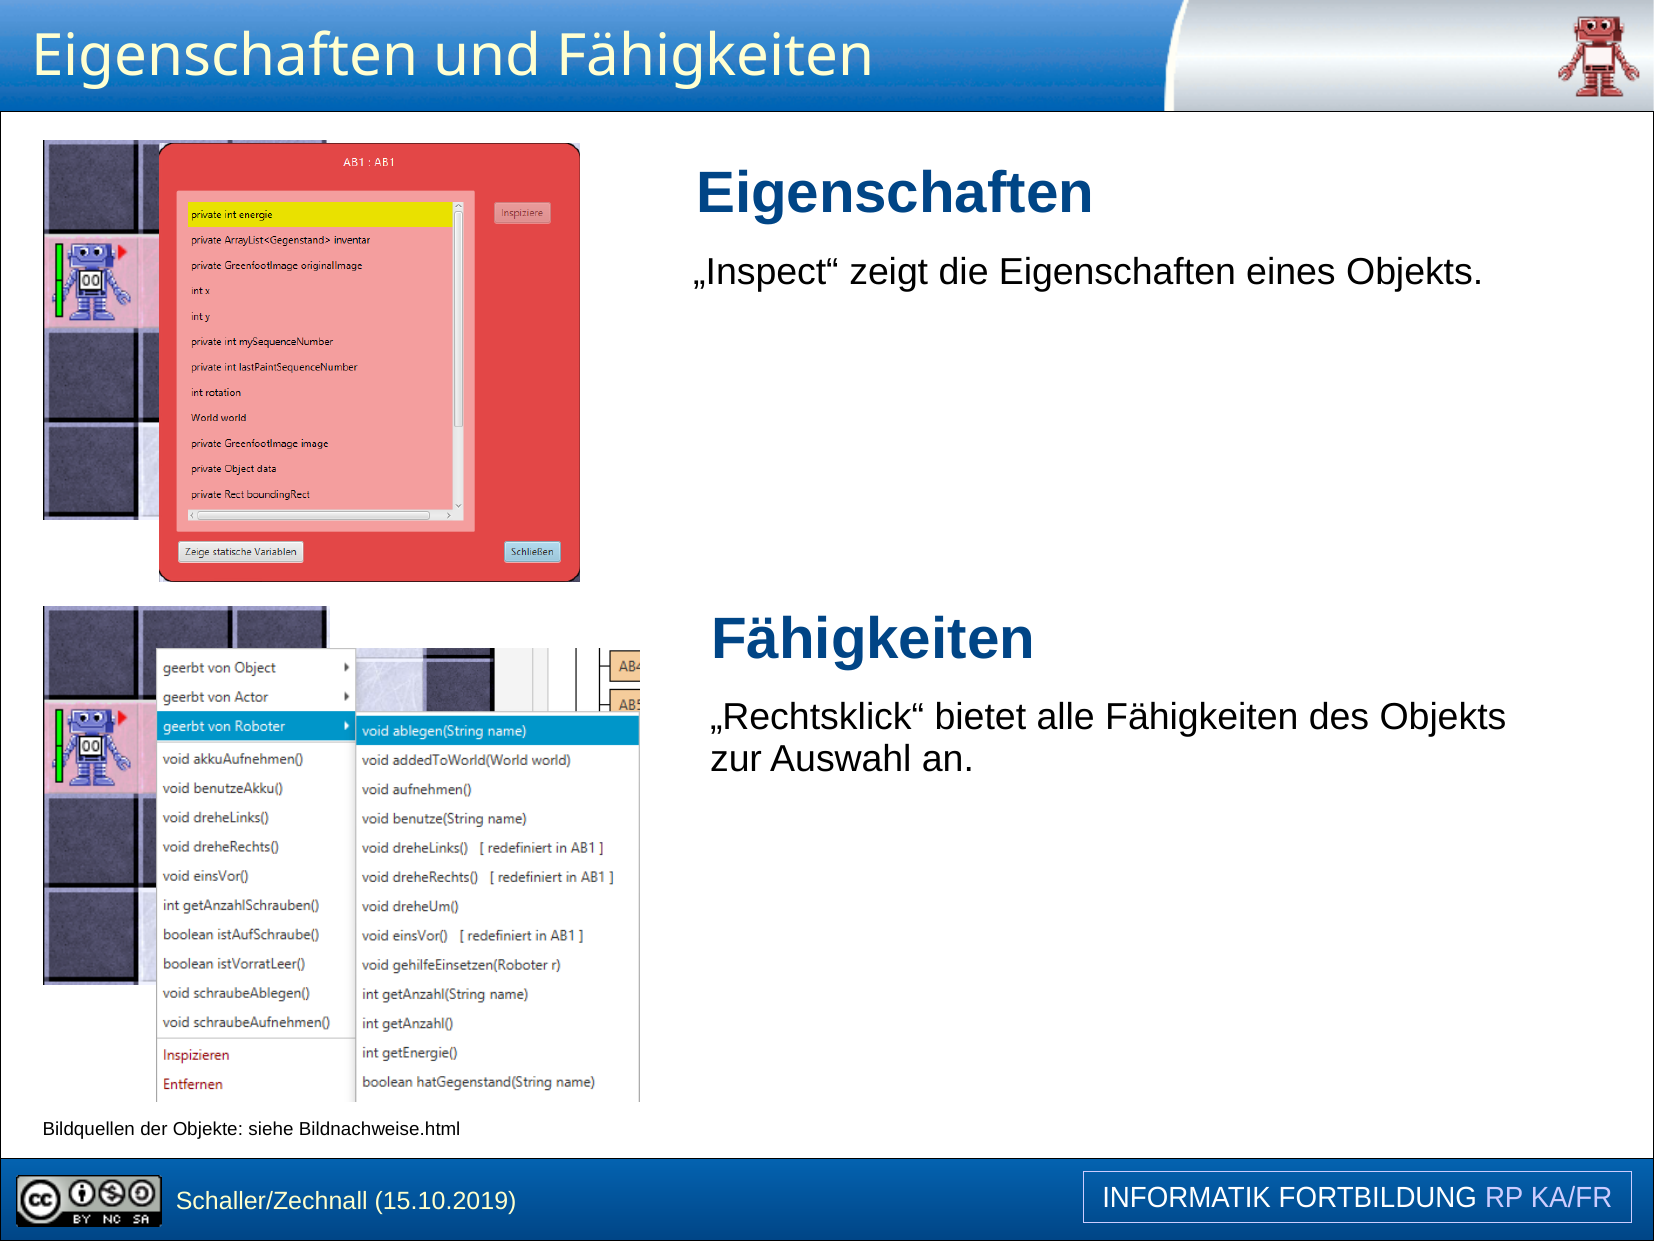

# Eigenschaften und Fähigkeiten
Eigenschaften
„Inspect“ zeigt die Eigenschaften eines Objekts.
Fähigkeiten
„Rechtsklick“ bietet alle Fähigkeiten des Objekts zur Auswahl an.
Bildquellen der Objekte: siehe Bildnachweise.html
7
23.04.2009